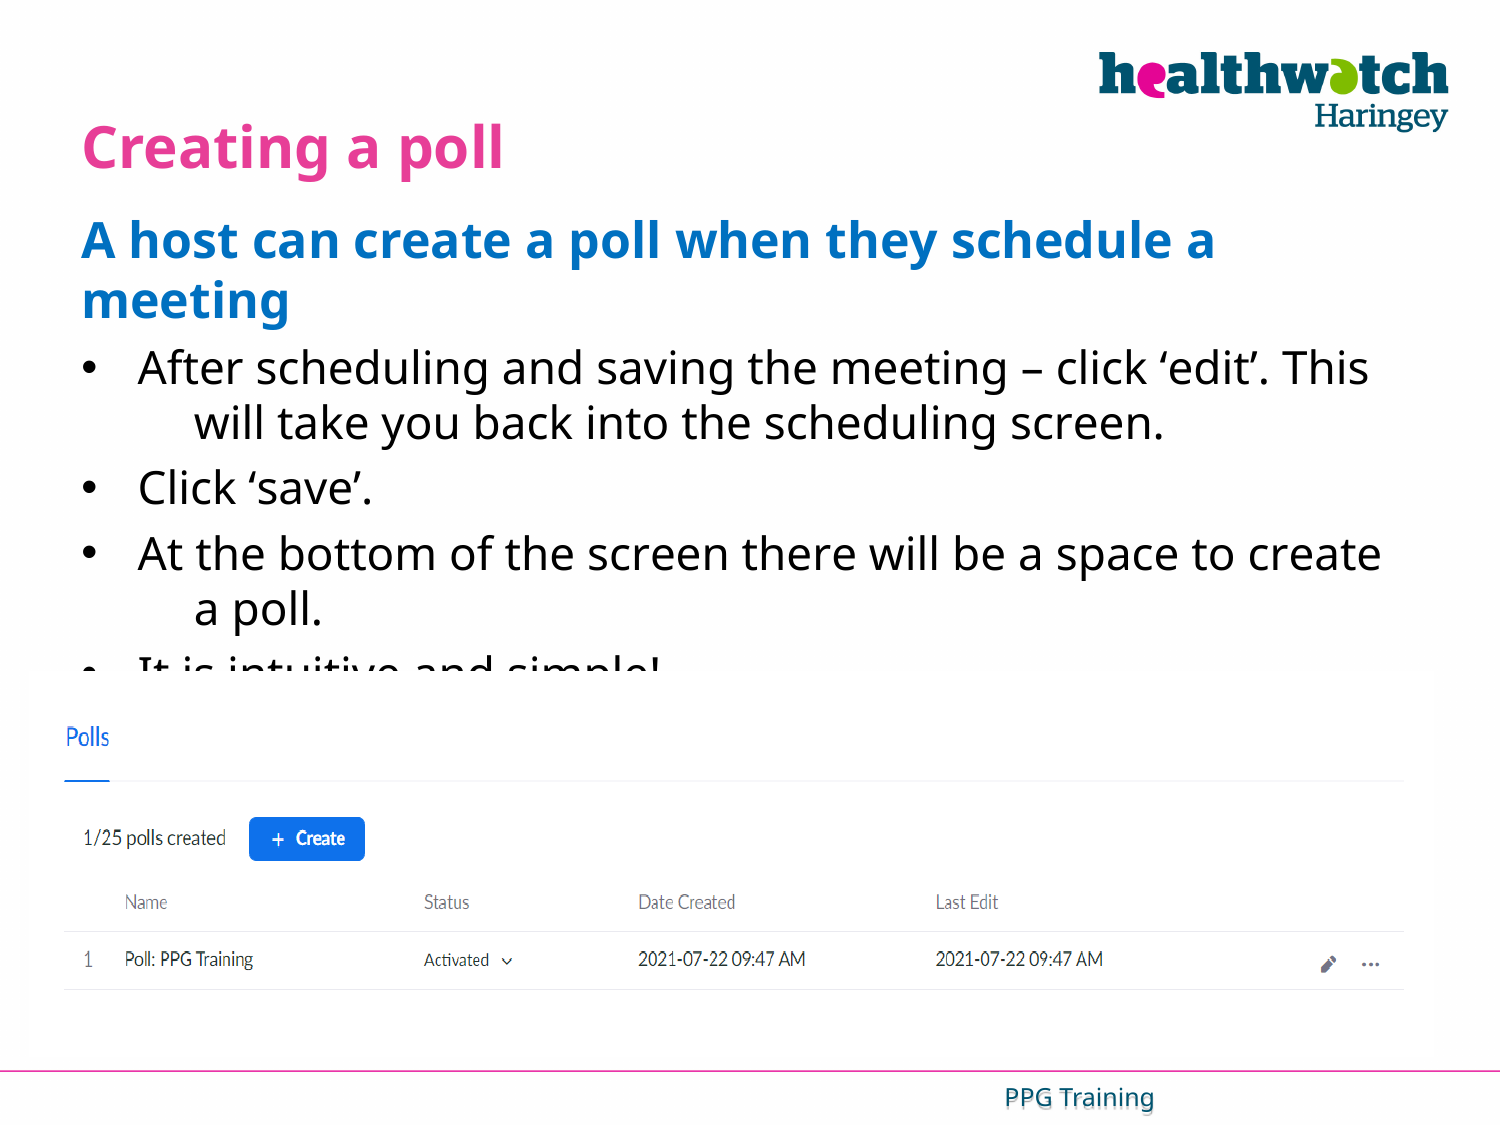

Creating a poll
A host can create a poll when they schedule a meeting
After scheduling and saving the meeting – click ‘edit’. This will take you back into the scheduling screen.
Click ‘save’.
At the bottom of the screen there will be a space to create a poll.
It is intuitive and simple!